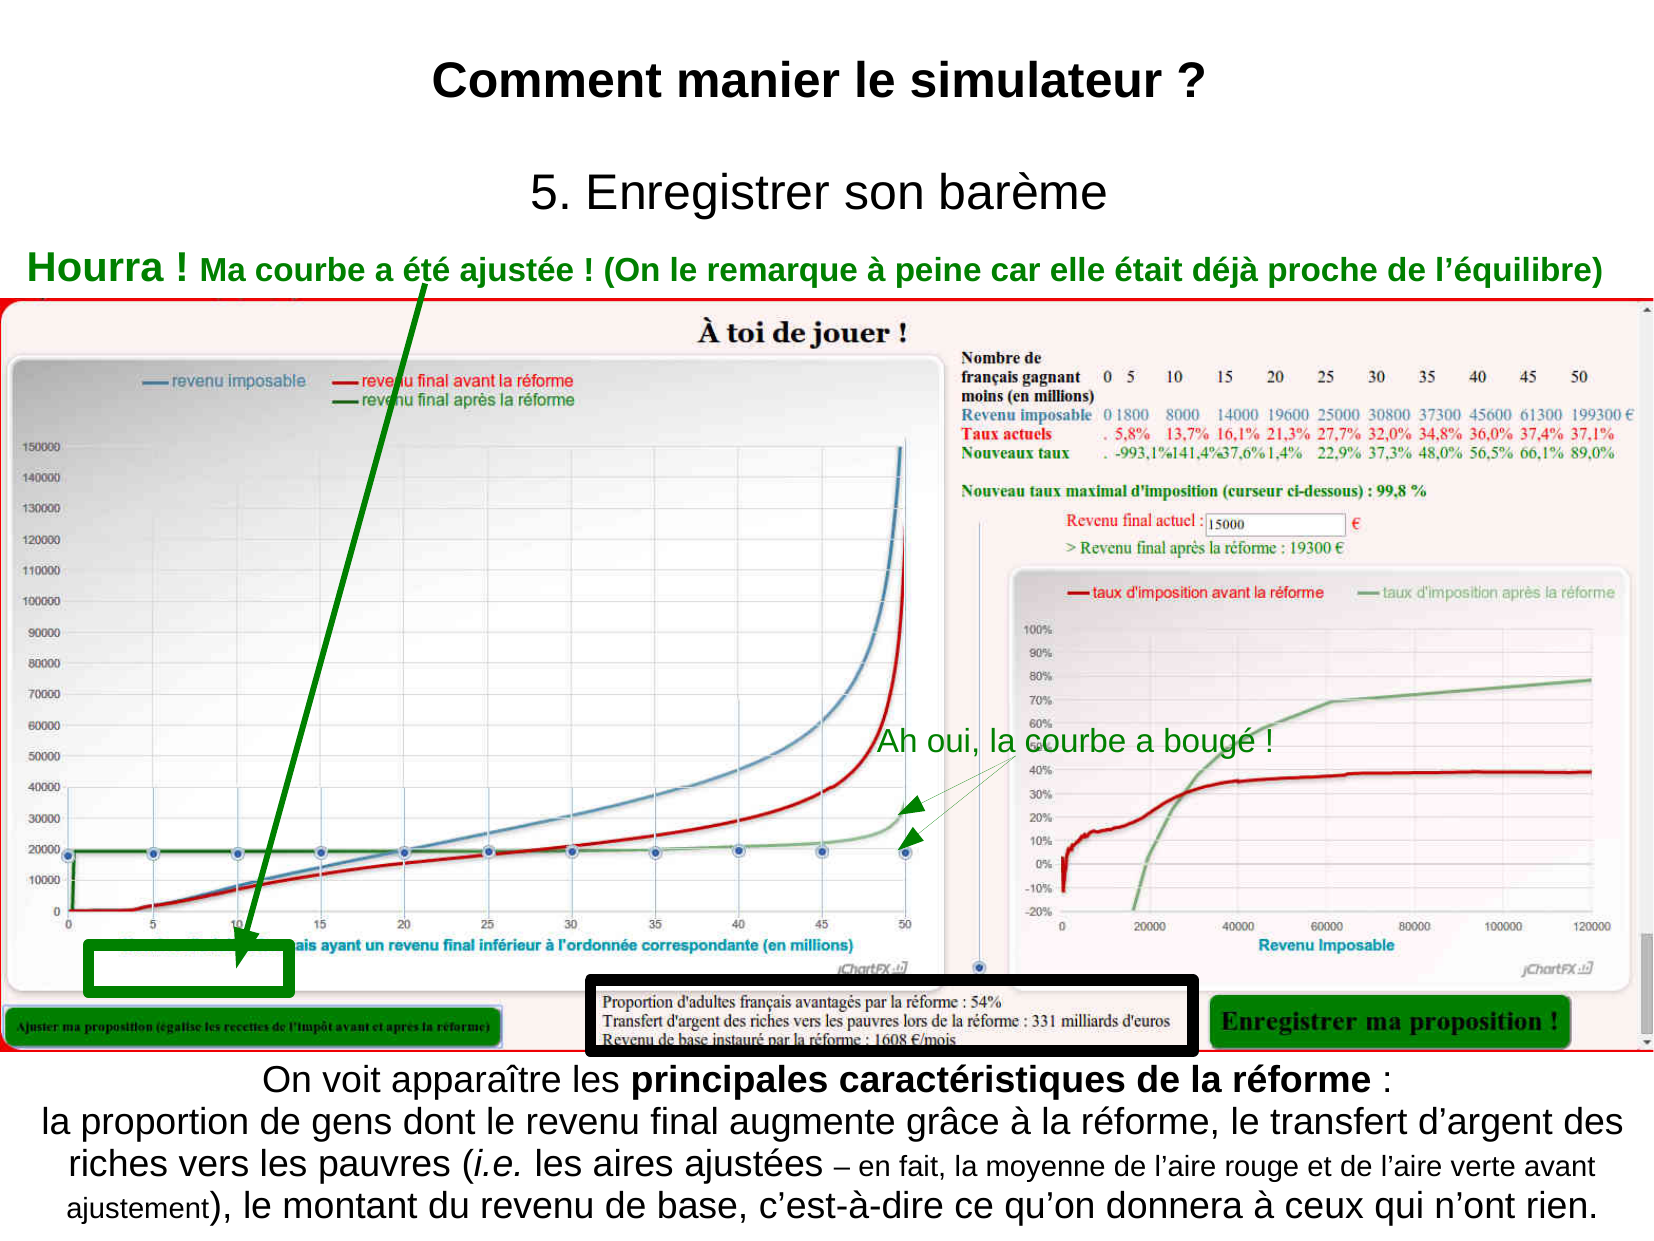

Comment manier le simulateur ?
5. Enregistrer son barème
Hourra ! Ma courbe a été ajustée ! (On le remarque à peine car elle était déjà proche de l’équilibre)
Ah oui, la courbe a bougé !
On voit apparaître les principales caractéristiques de la réforme :
la proportion de gens dont le revenu final augmente grâce à la réforme, le transfert d’argent des riches vers les pauvres (i.e. les aires ajustées – en fait, la moyenne de l’aire rouge et de l’aire verte avant ajustement), le montant du revenu de base, c’est-à-dire ce qu’on donnera à ceux qui n’ont rien.